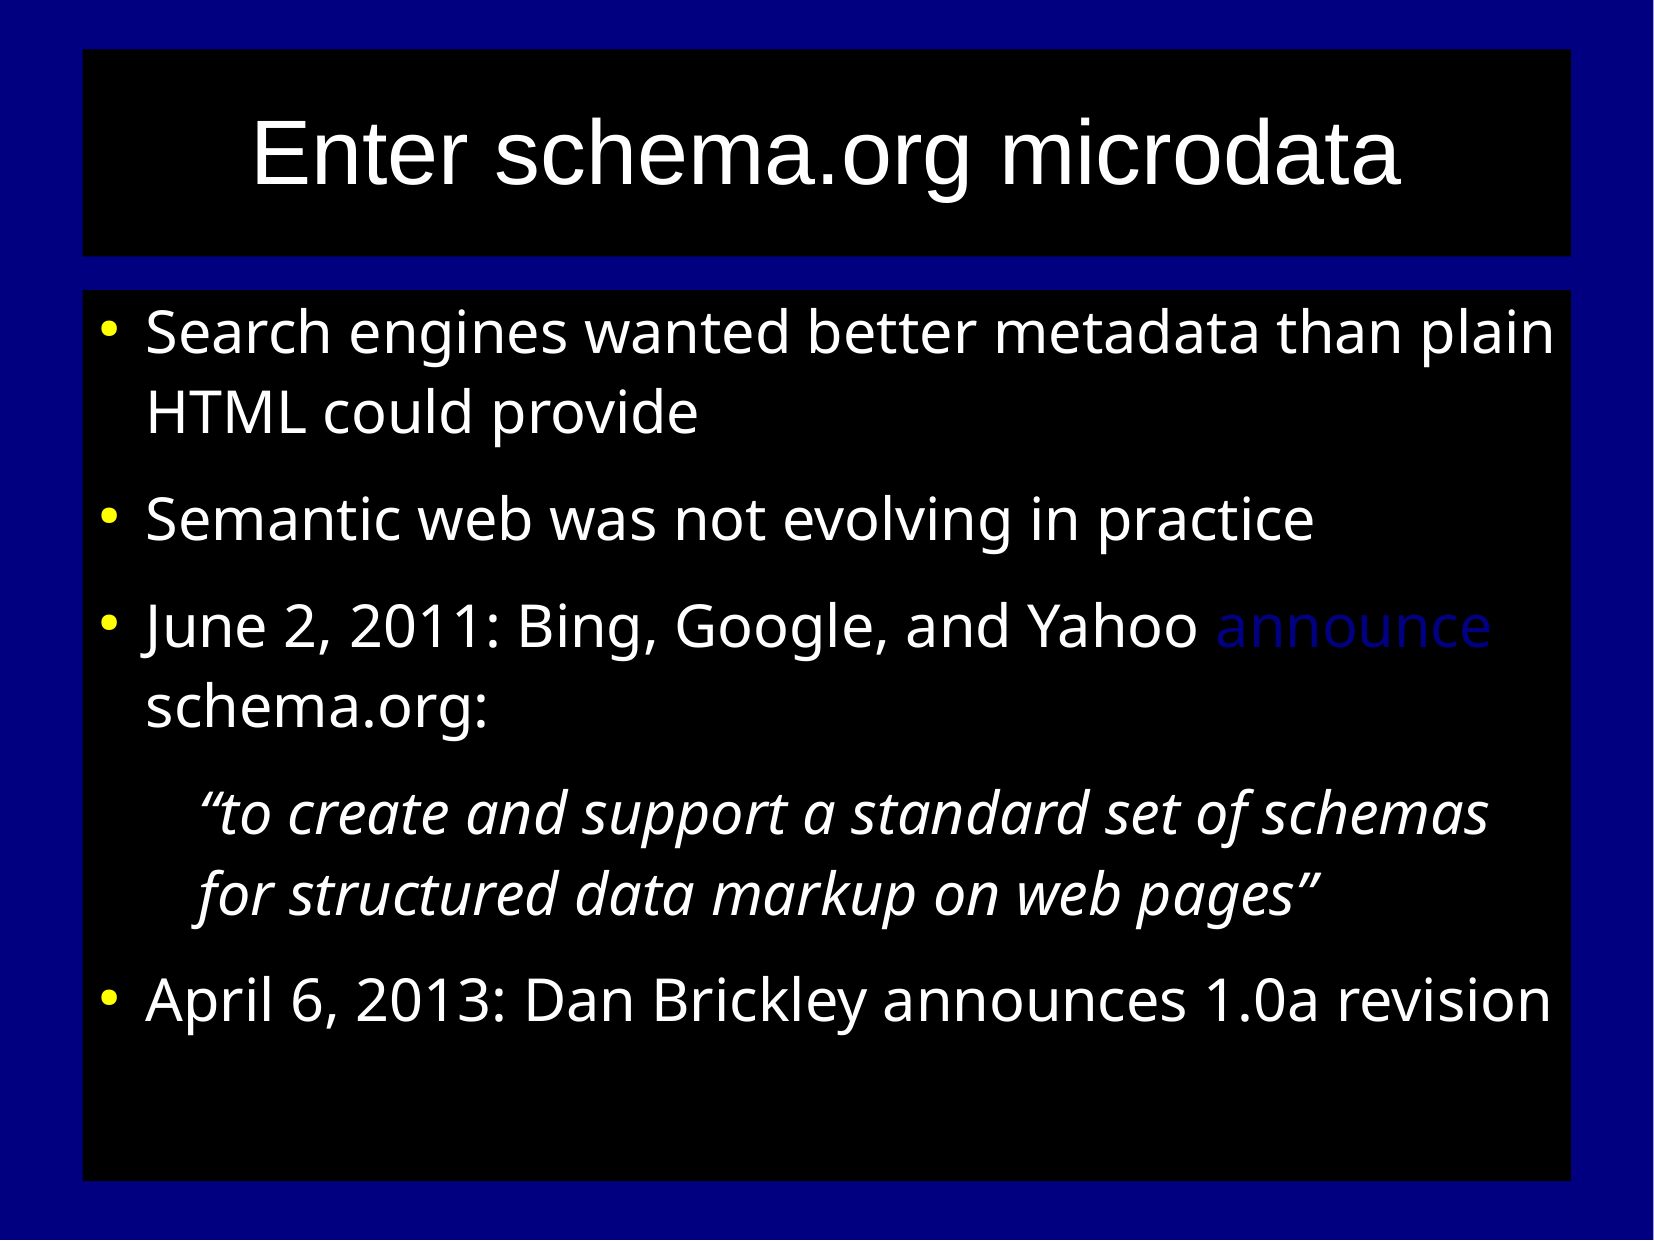

# Enter schema.org microdata
Search engines wanted better metadata than plain HTML could provide
Semantic web was not evolving in practice
June 2, 2011: Bing, Google, and Yahoo announce schema.org:
“to create and support a standard set of schemas for structured data markup on web pages”
April 6, 2013: Dan Brickley announces 1.0a revision